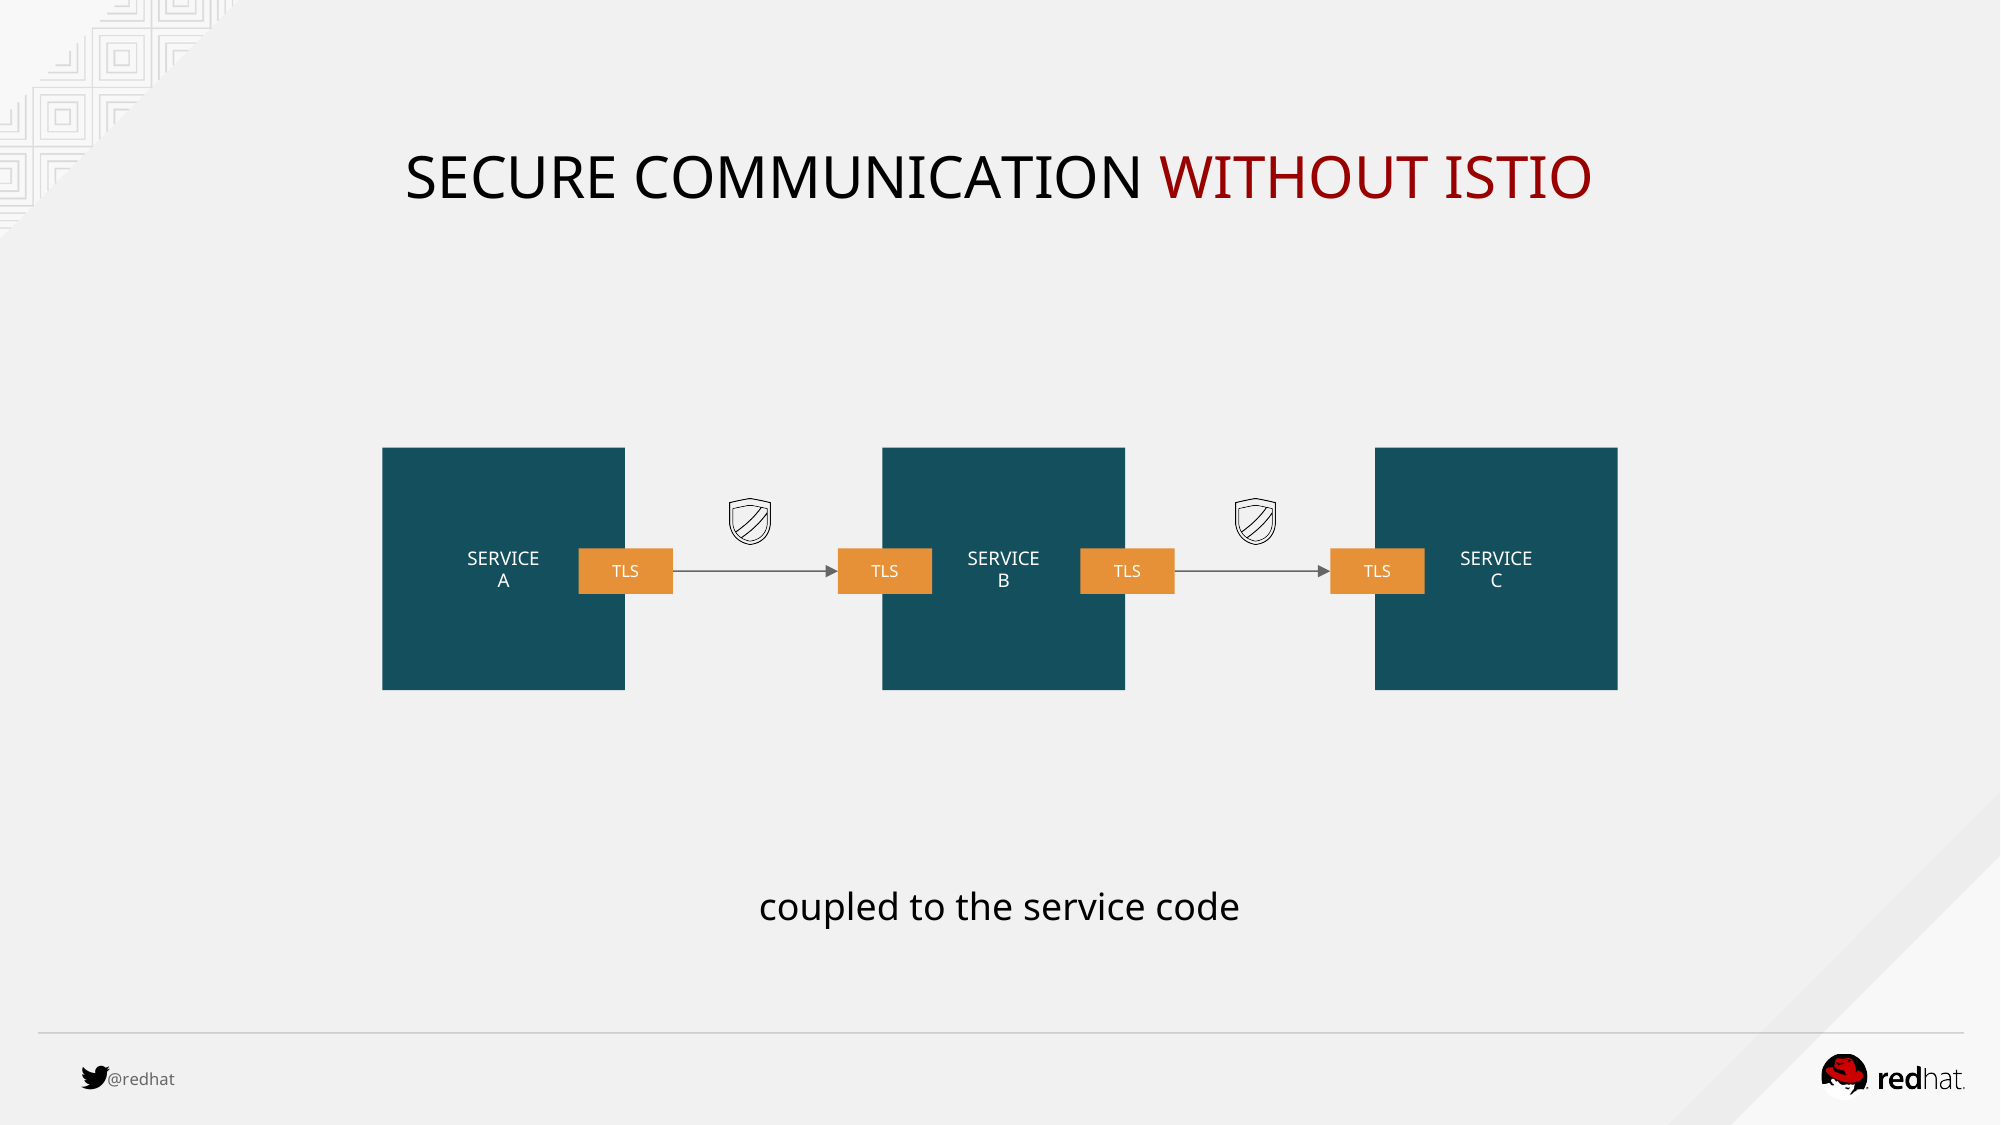

SECURE COMMUNICATION WITHOUT ISTIO
SERVICE
A
SERVICE
B
SERVICE
C
TLS
TLS
TLS
TLS
coupled to the service code